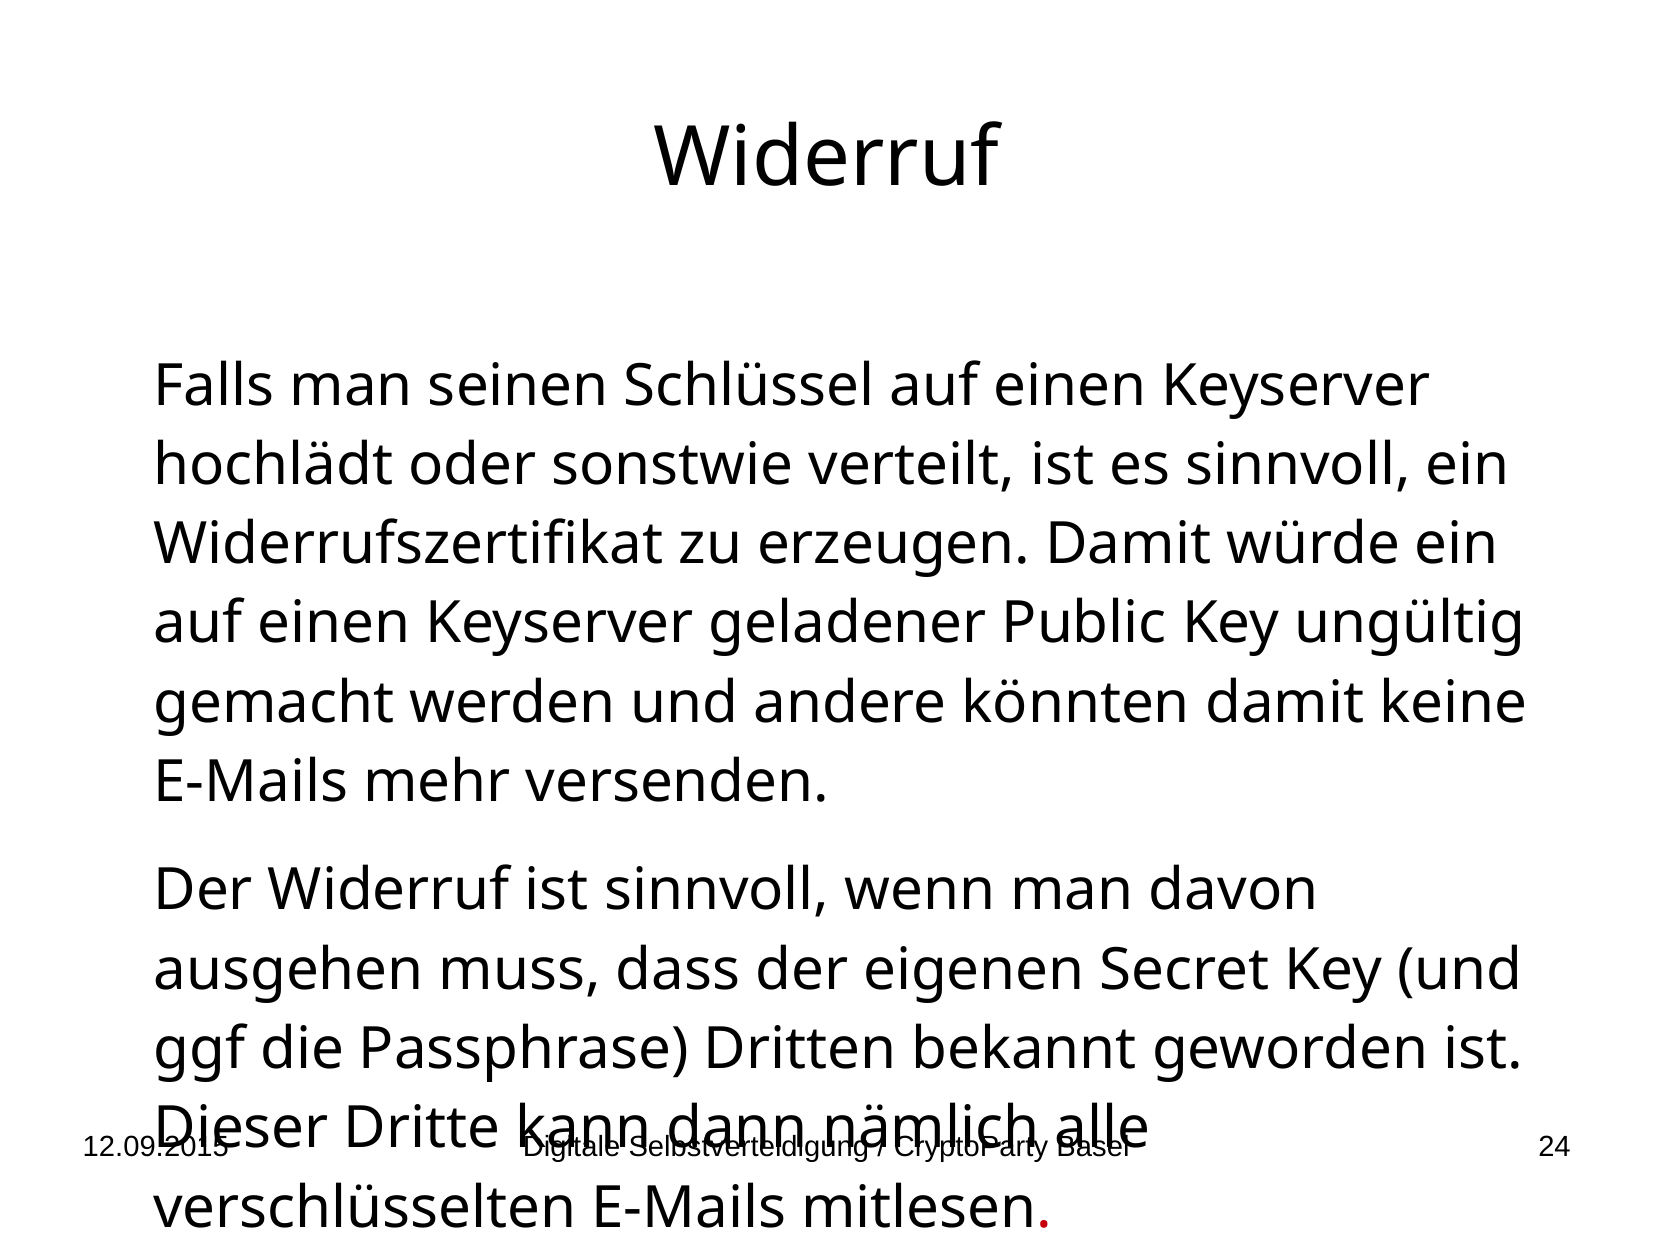

# Widerruf
Falls man seinen Schlüssel auf einen Keyserver hochlädt oder sonstwie verteilt, ist es sinnvoll, ein Widerrufszertifikat zu erzeugen. Damit würde ein auf einen Keyserver geladener Public Key ungültig gemacht werden und andere könnten damit keine E-Mails mehr versenden.
Der Widerruf ist sinnvoll, wenn man davon ausgehen muss, dass der eigenen Secret Key (und ggf die Passphrase) Dritten bekannt geworden ist. Dieser Dritte kann dann nämlich alle verschlüsselten E-Mails mitlesen.
12.09.2015
Digitale Selbstverteidigung / CryptoParty Basel
24